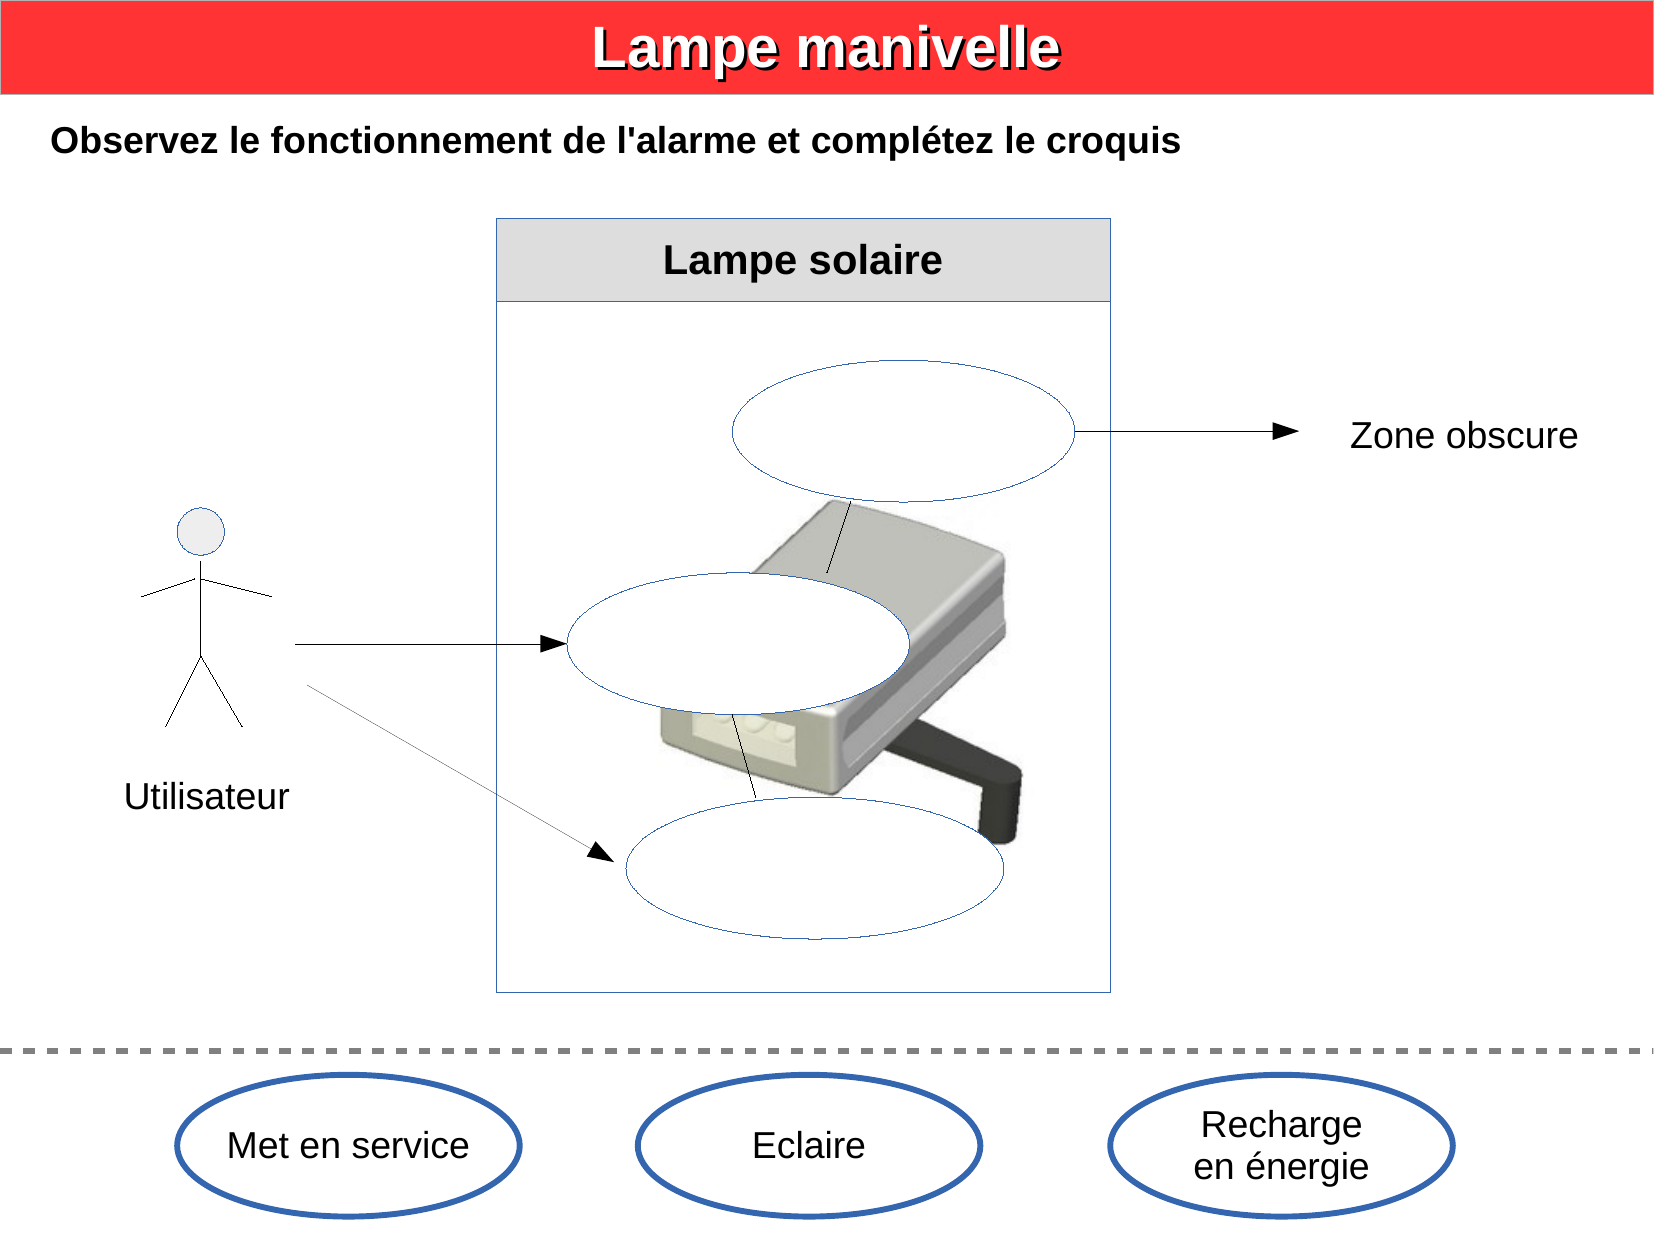

Lampe manivelle
Observez le fonctionnement de l'alarme et complétez le croquis
Lampe solaire
Zone obscure
Utilisateur
Met en service
Eclaire
Recharge
en énergie